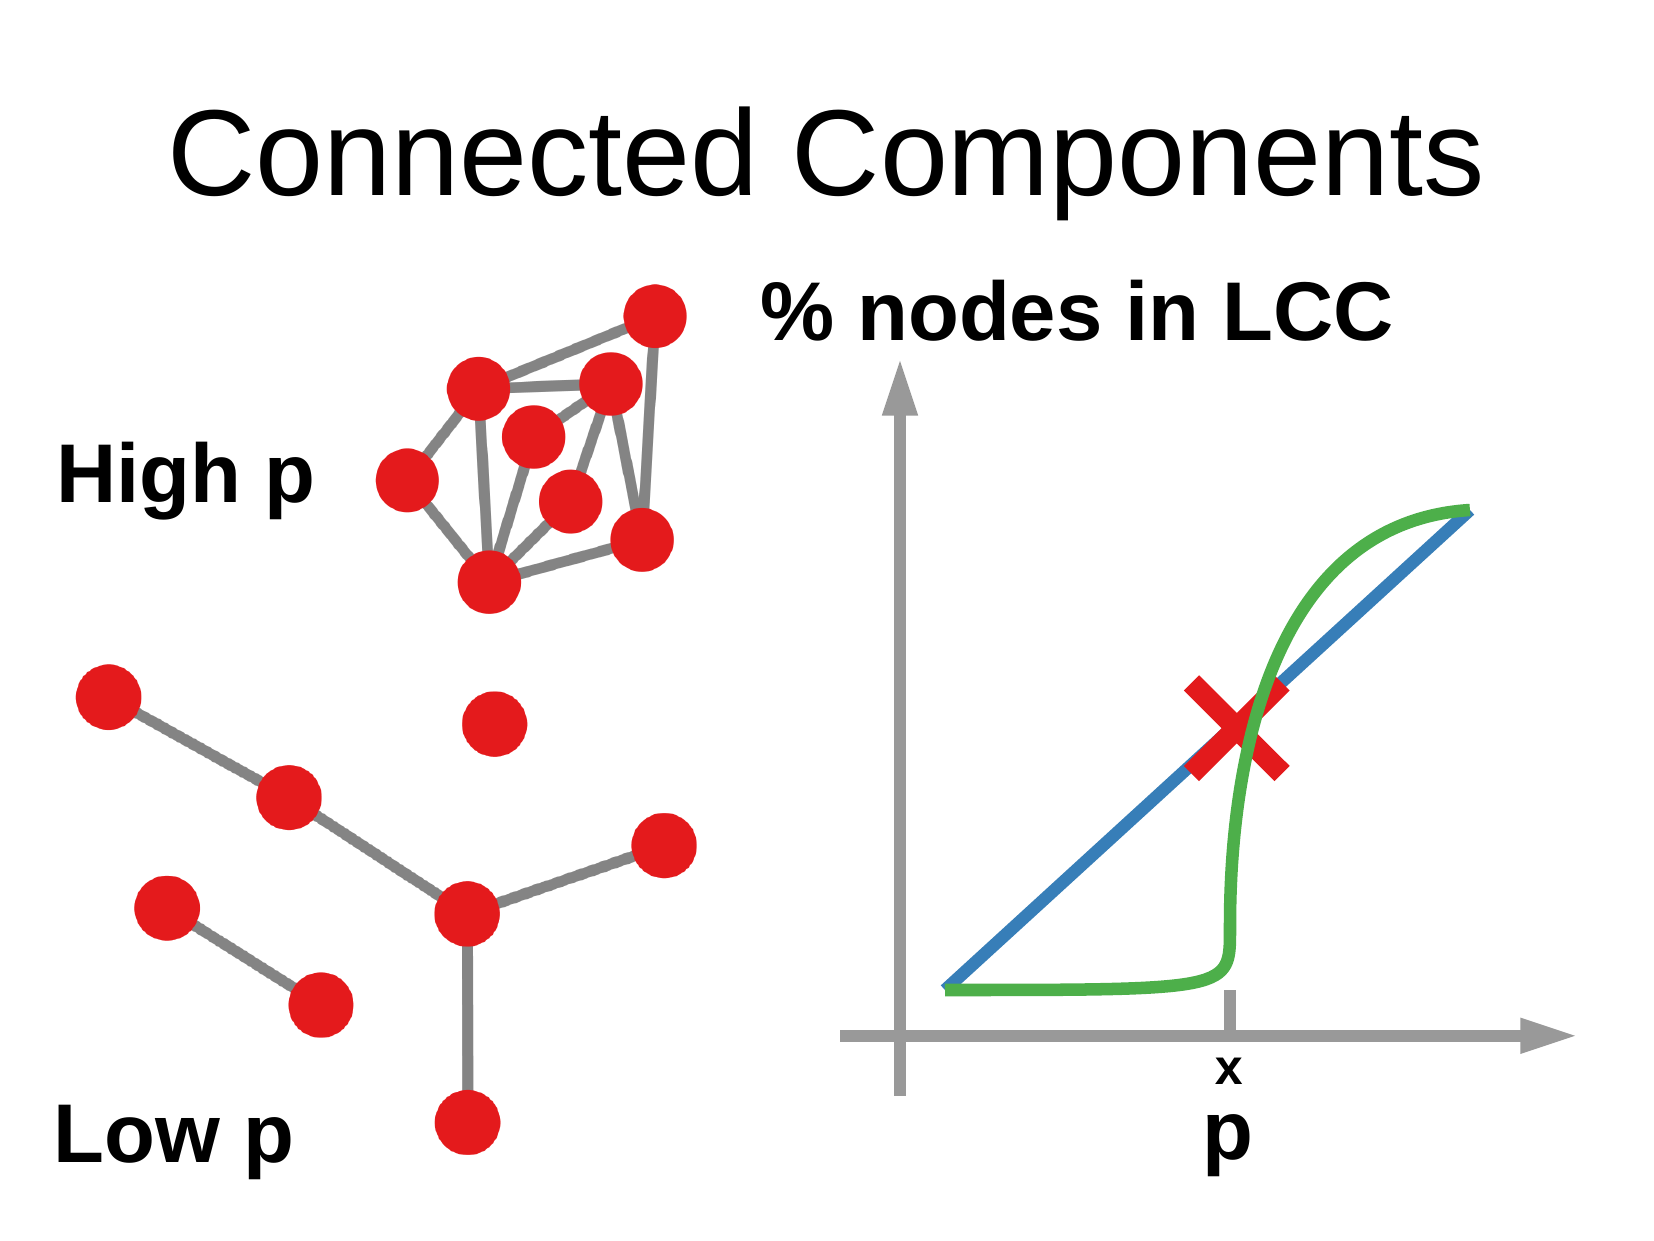

# Connected Components
% nodes in LCC
High p
x
p
Low p